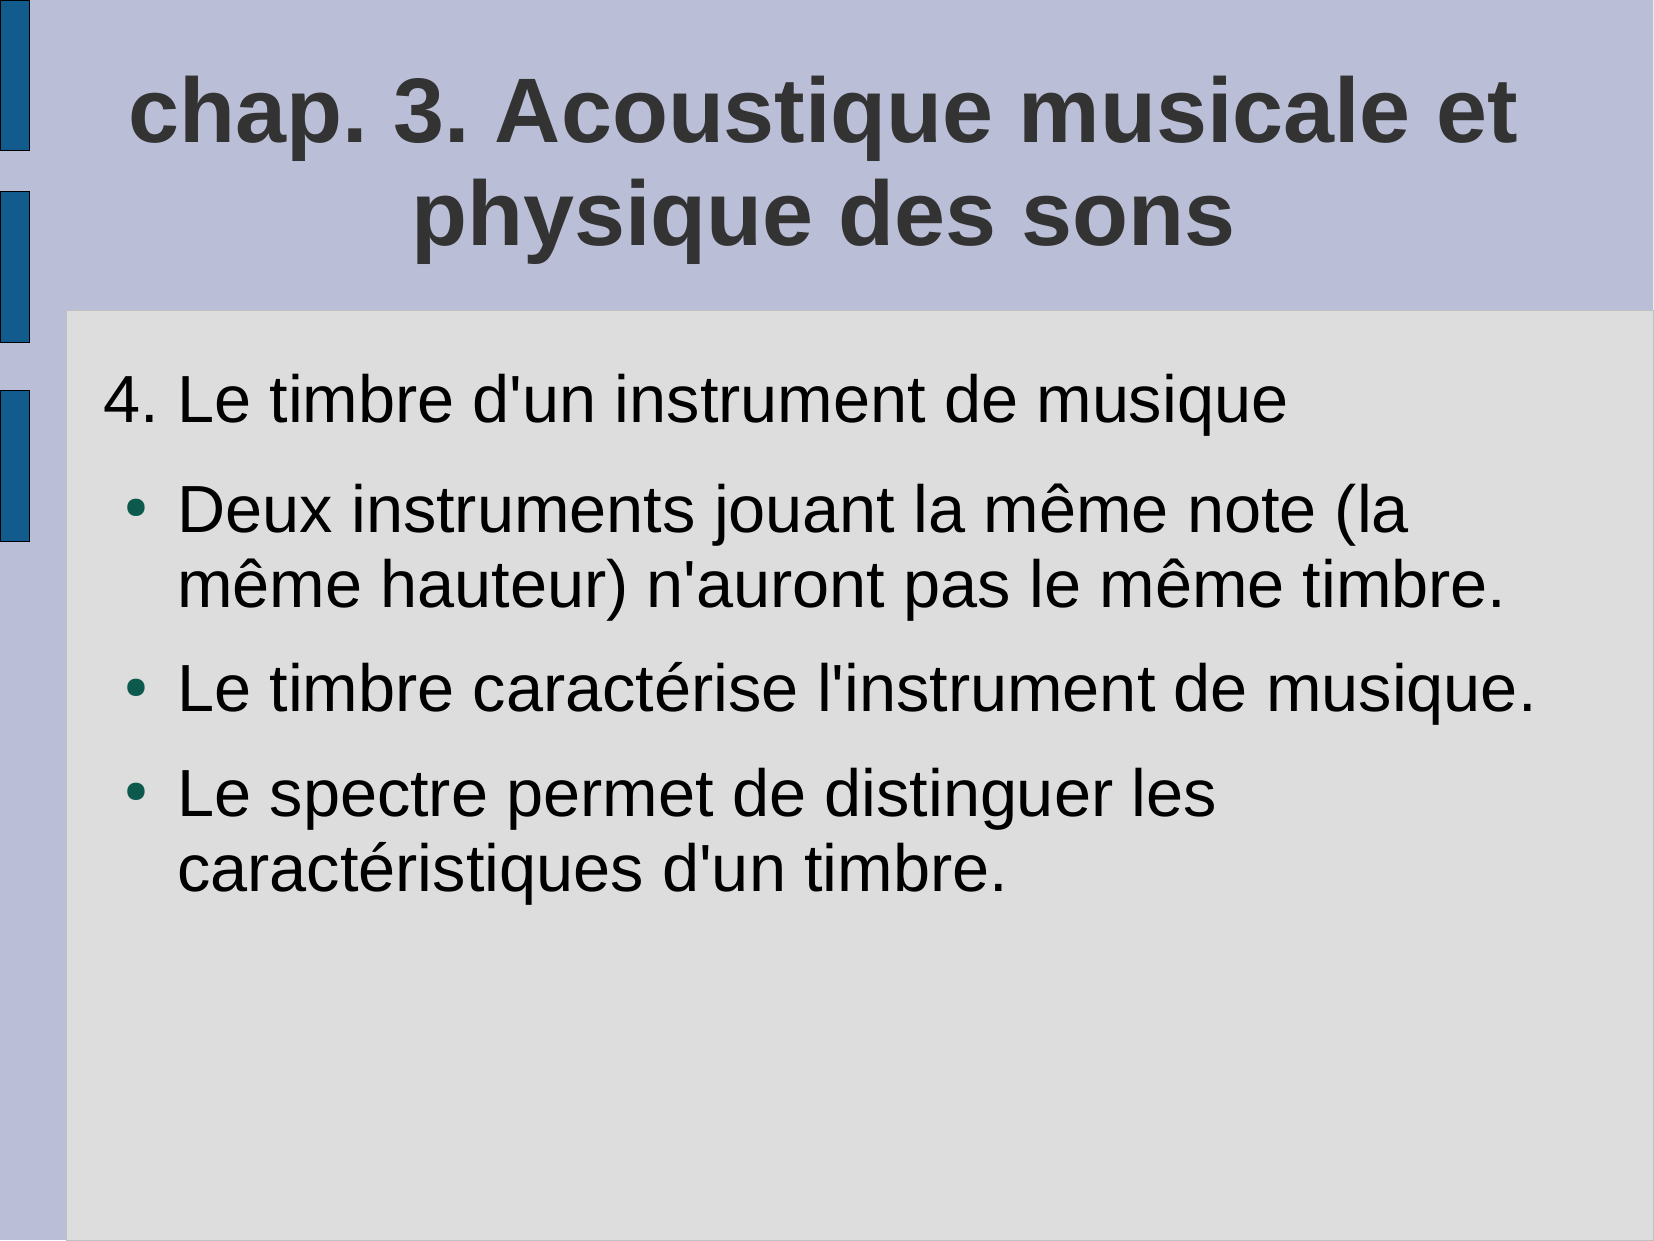

# chap. 3. Acoustique musicale et physique des sons
4. Le timbre d'un instrument de musique
Deux instruments jouant la même note (la même hauteur) n'auront pas le même timbre.
Le timbre caractérise l'instrument de musique.
Le spectre permet de distinguer les caractéristiques d'un timbre.